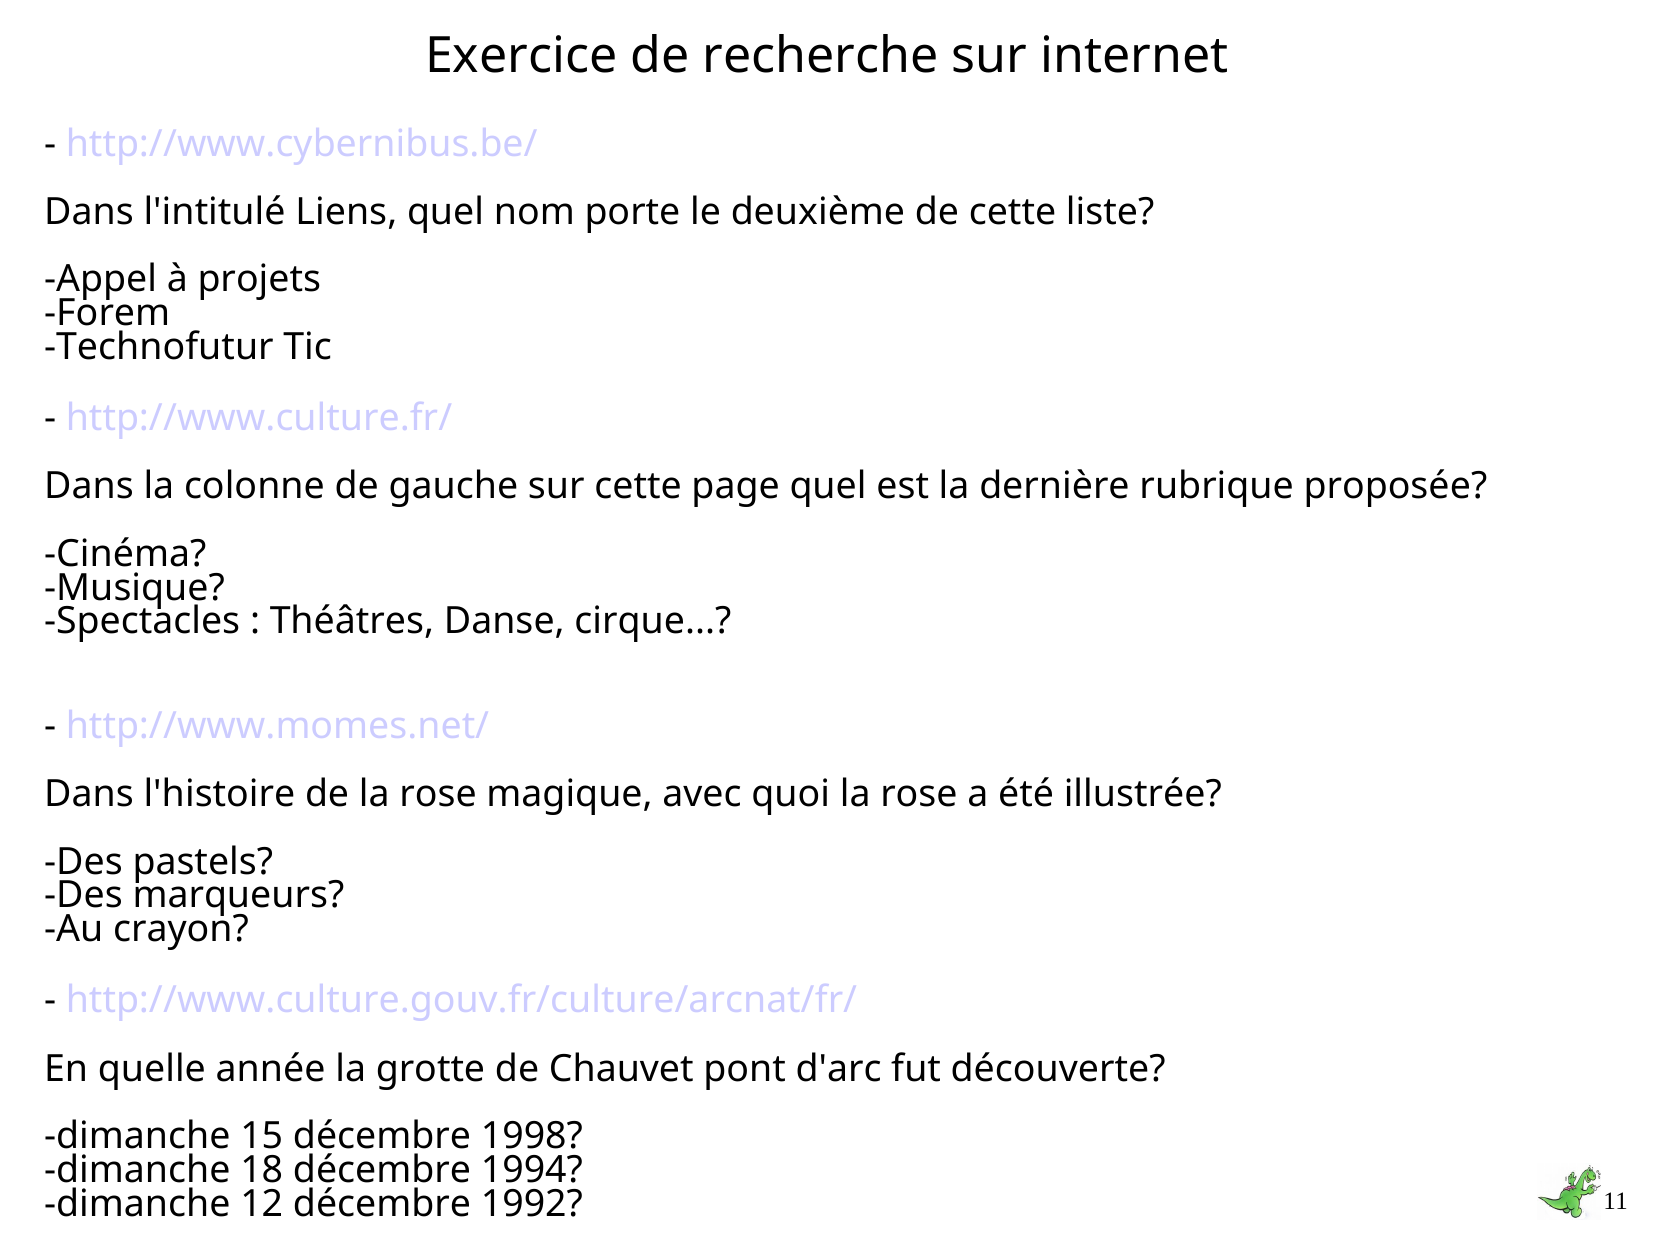

Exercice de recherche sur internet
- http://www.cybernibus.be/
Dans l'intitulé Liens, quel nom porte le deuxième de cette liste?
-Appel à projets
-Forem
-Technofutur Tic
- http://www.culture.fr/
Dans la colonne de gauche sur cette page quel est la dernière rubrique proposée?
-Cinéma?
-Musique?
-Spectacles : Théâtres, Danse, cirque...?
- http://www.momes.net/
Dans l'histoire de la rose magique, avec quoi la rose a été illustrée?
-Des pastels?
-Des marqueurs?
-Au crayon?
- http://www.culture.gouv.fr/culture/arcnat/fr/
En quelle année la grotte de Chauvet pont d'arc fut découverte?
-dimanche 15 décembre 1998?
-dimanche 18 décembre 1994?
-dimanche 12 décembre 1992?
11